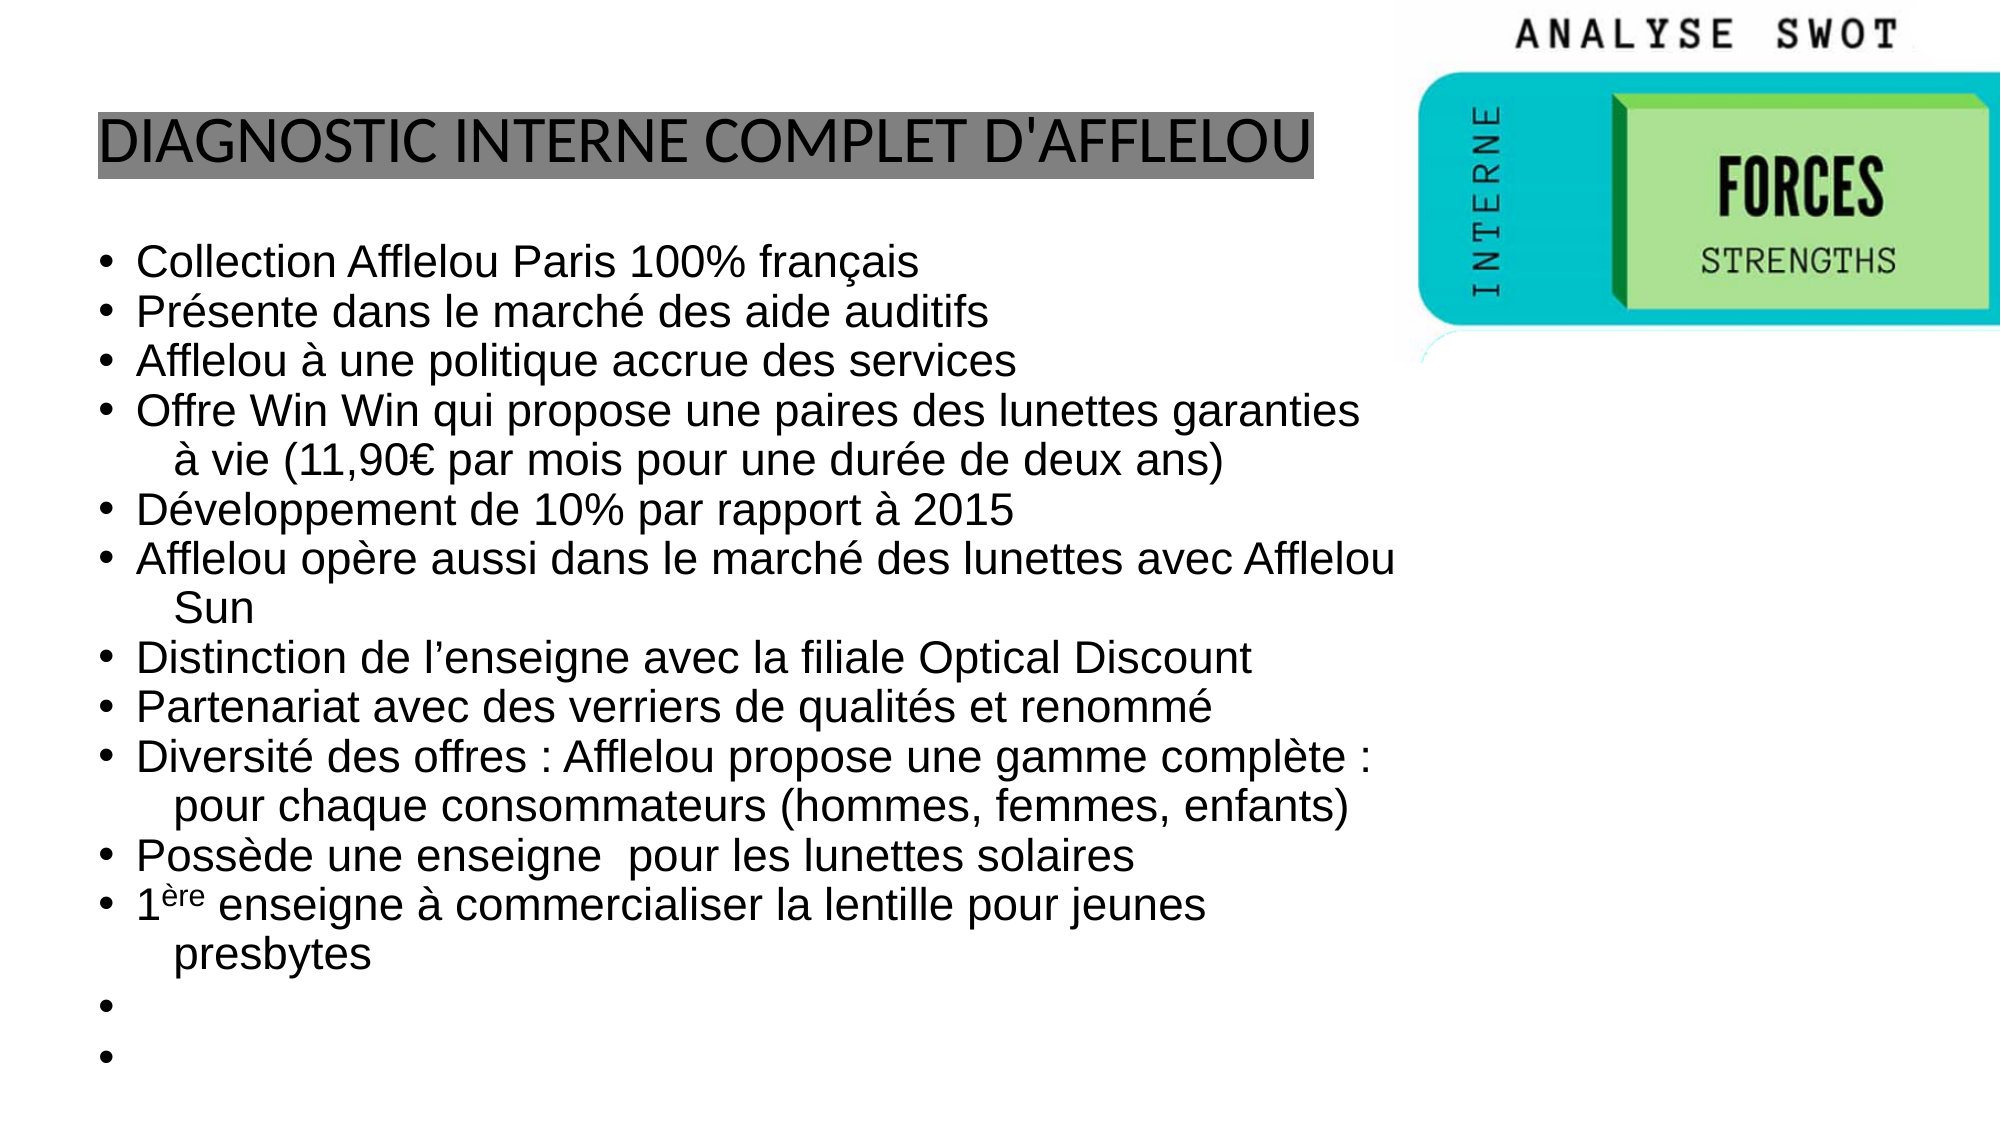

Diagnostic interne complet d'Afflelou
# Collection Afflelou Paris 100% français
Présente dans le marché des aide auditifs
Afflelou à une politique accrue des services
Offre Win Win qui propose une paires des lunettes garanties à vie (11,90€ par mois pour une durée de deux ans)
Développement de 10% par rapport à 2015
Afflelou opère aussi dans le marché des lunettes avec Afflelou Sun
Distinction de l’enseigne avec la filiale Optical Discount
Partenariat avec des verriers de qualités et renommé
Diversité des offres : Afflelou propose une gamme complète : pour chaque consommateurs (hommes, femmes, enfants)
Possède une enseigne  pour les lunettes solaires
1ère enseigne à commercialiser la lentille pour jeunes presbytes